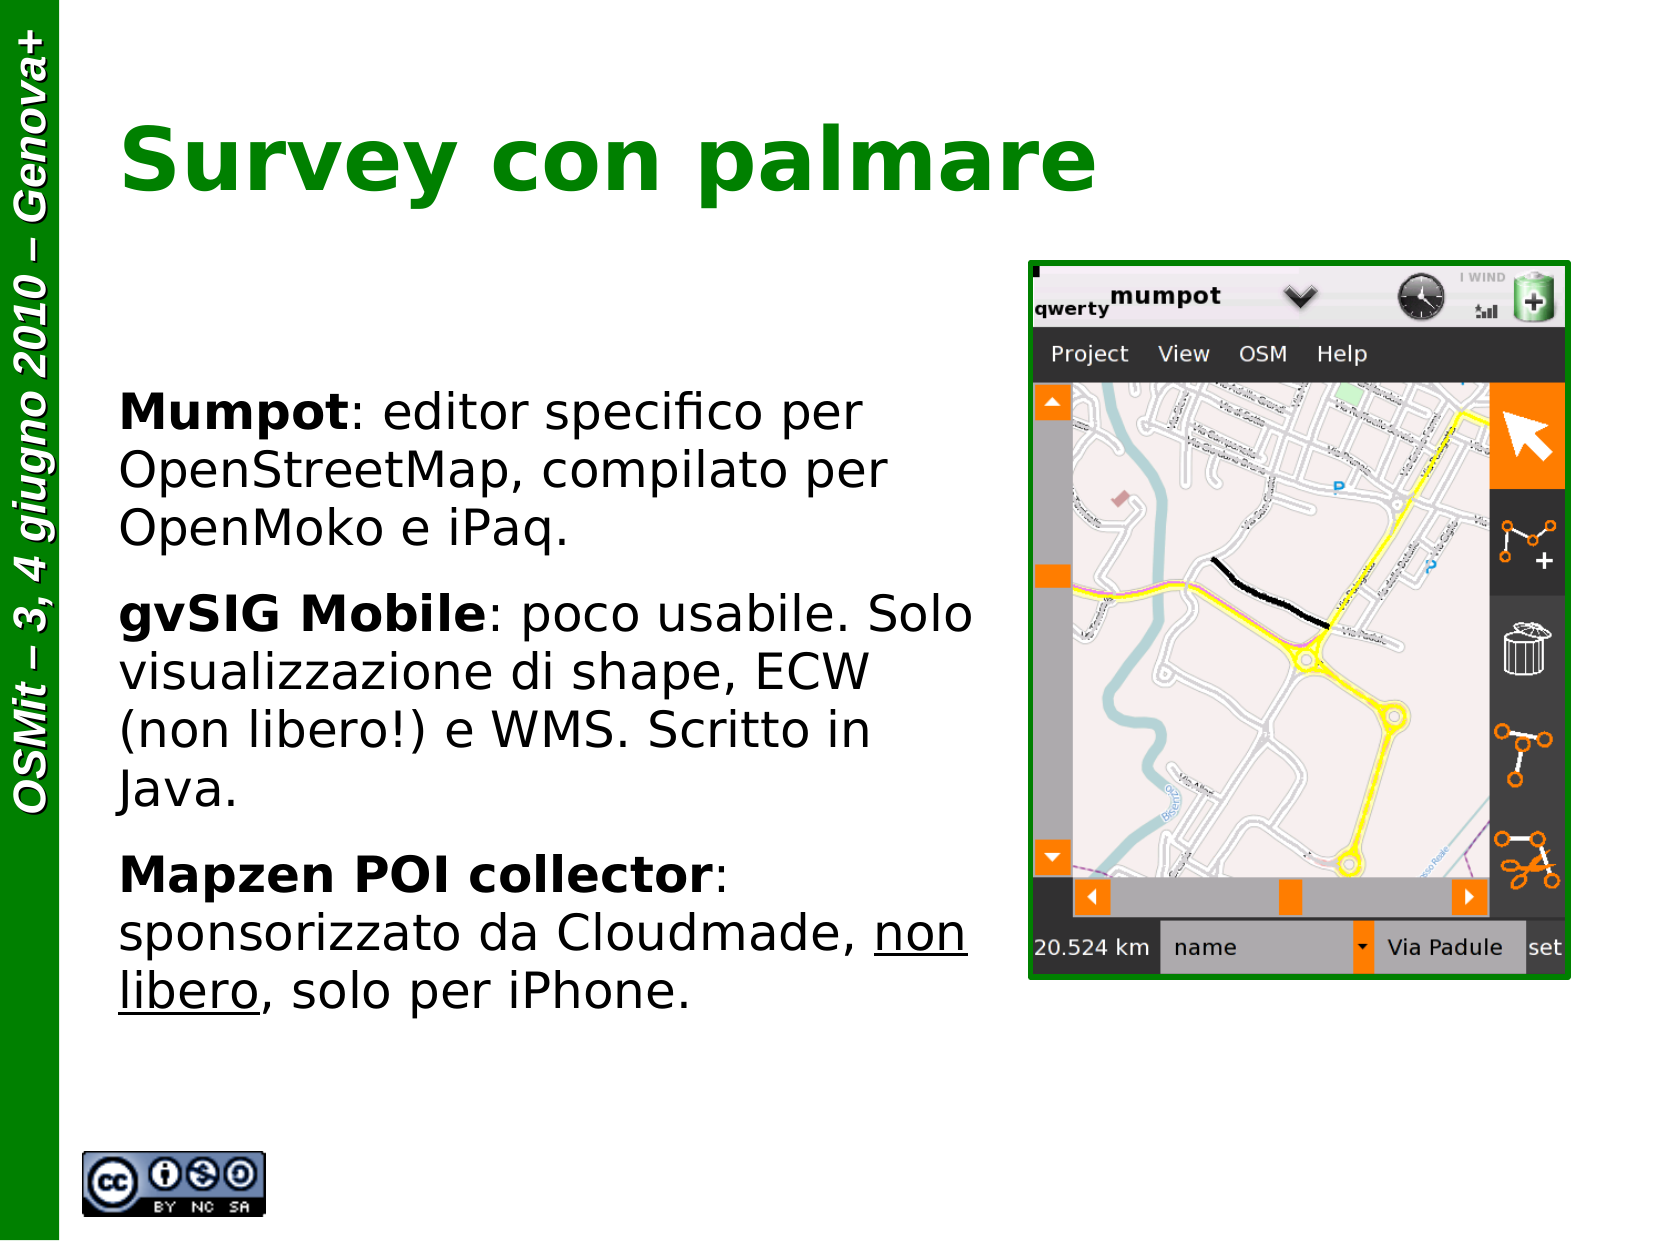

# Survey con palmare
Mumpot: editor specifico per OpenStreetMap, compilato per OpenMoko e iPaq.
gvSIG Mobile: poco usabile. Solo visualizzazione di shape, ECW (non libero!) e WMS. Scritto in Java.
Mapzen POI collector: sponsorizzato da Cloudmade, non libero, solo per iPhone.